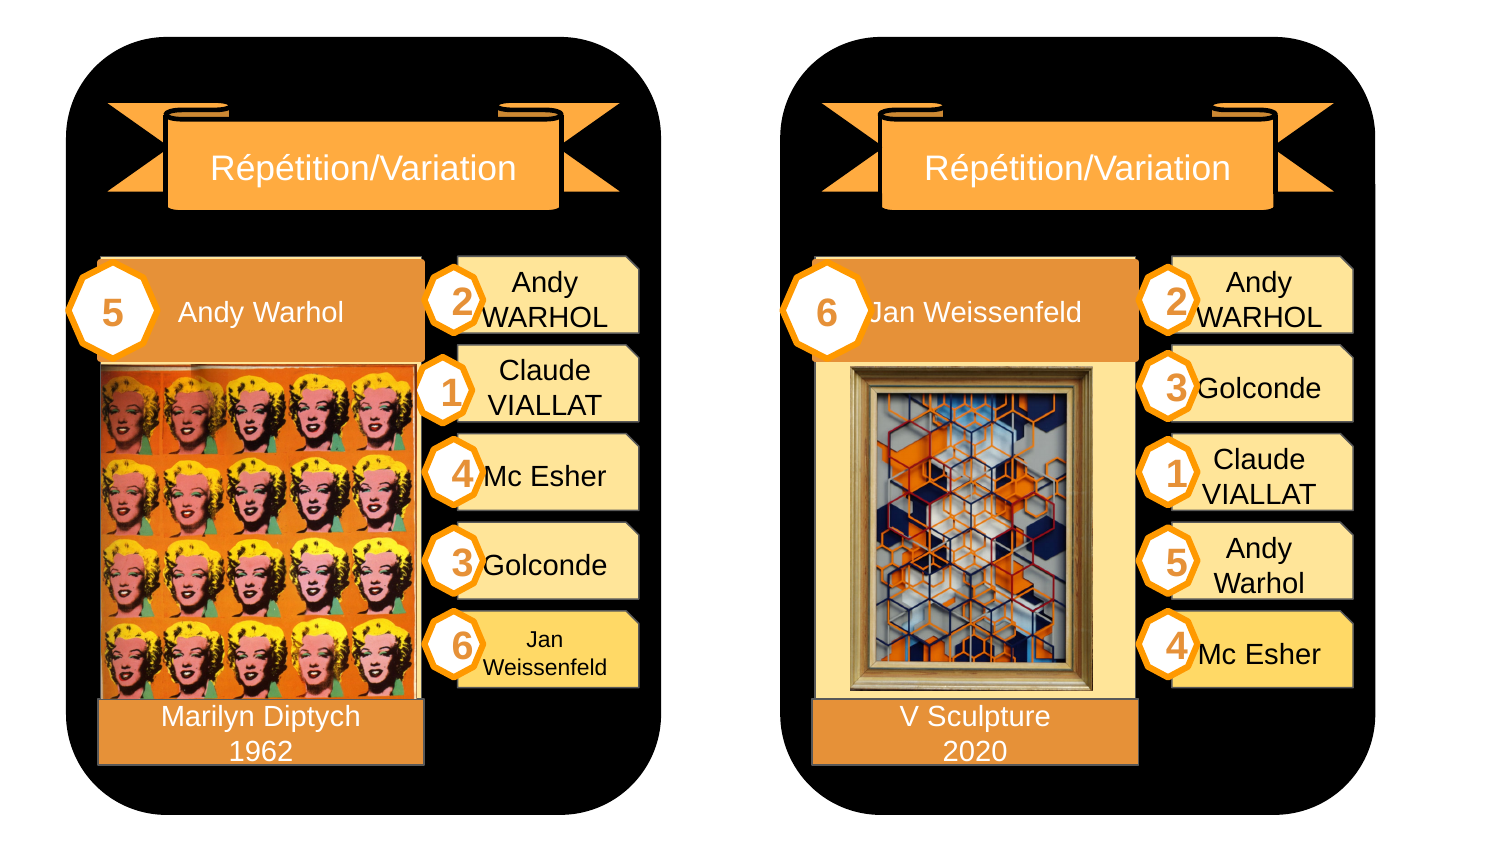

#
Répétition/Variation
Répétition/Variation
Andy WARHOL
Andy WARHOL
Image de l’oeuvre
Image de l’oeuvre
2
2
5
Andy Warhol
6
Jan Weissenfeld
Claude
VIALLAT
Golconde
3
1
Claude
VIALLAT
4
1
Mc Esher
Andy Warhol
3
5
Golconde
6
4
Jan Weissenfeld
Mc Esher
Marilyn Diptych
1962
V Sculpture
2020